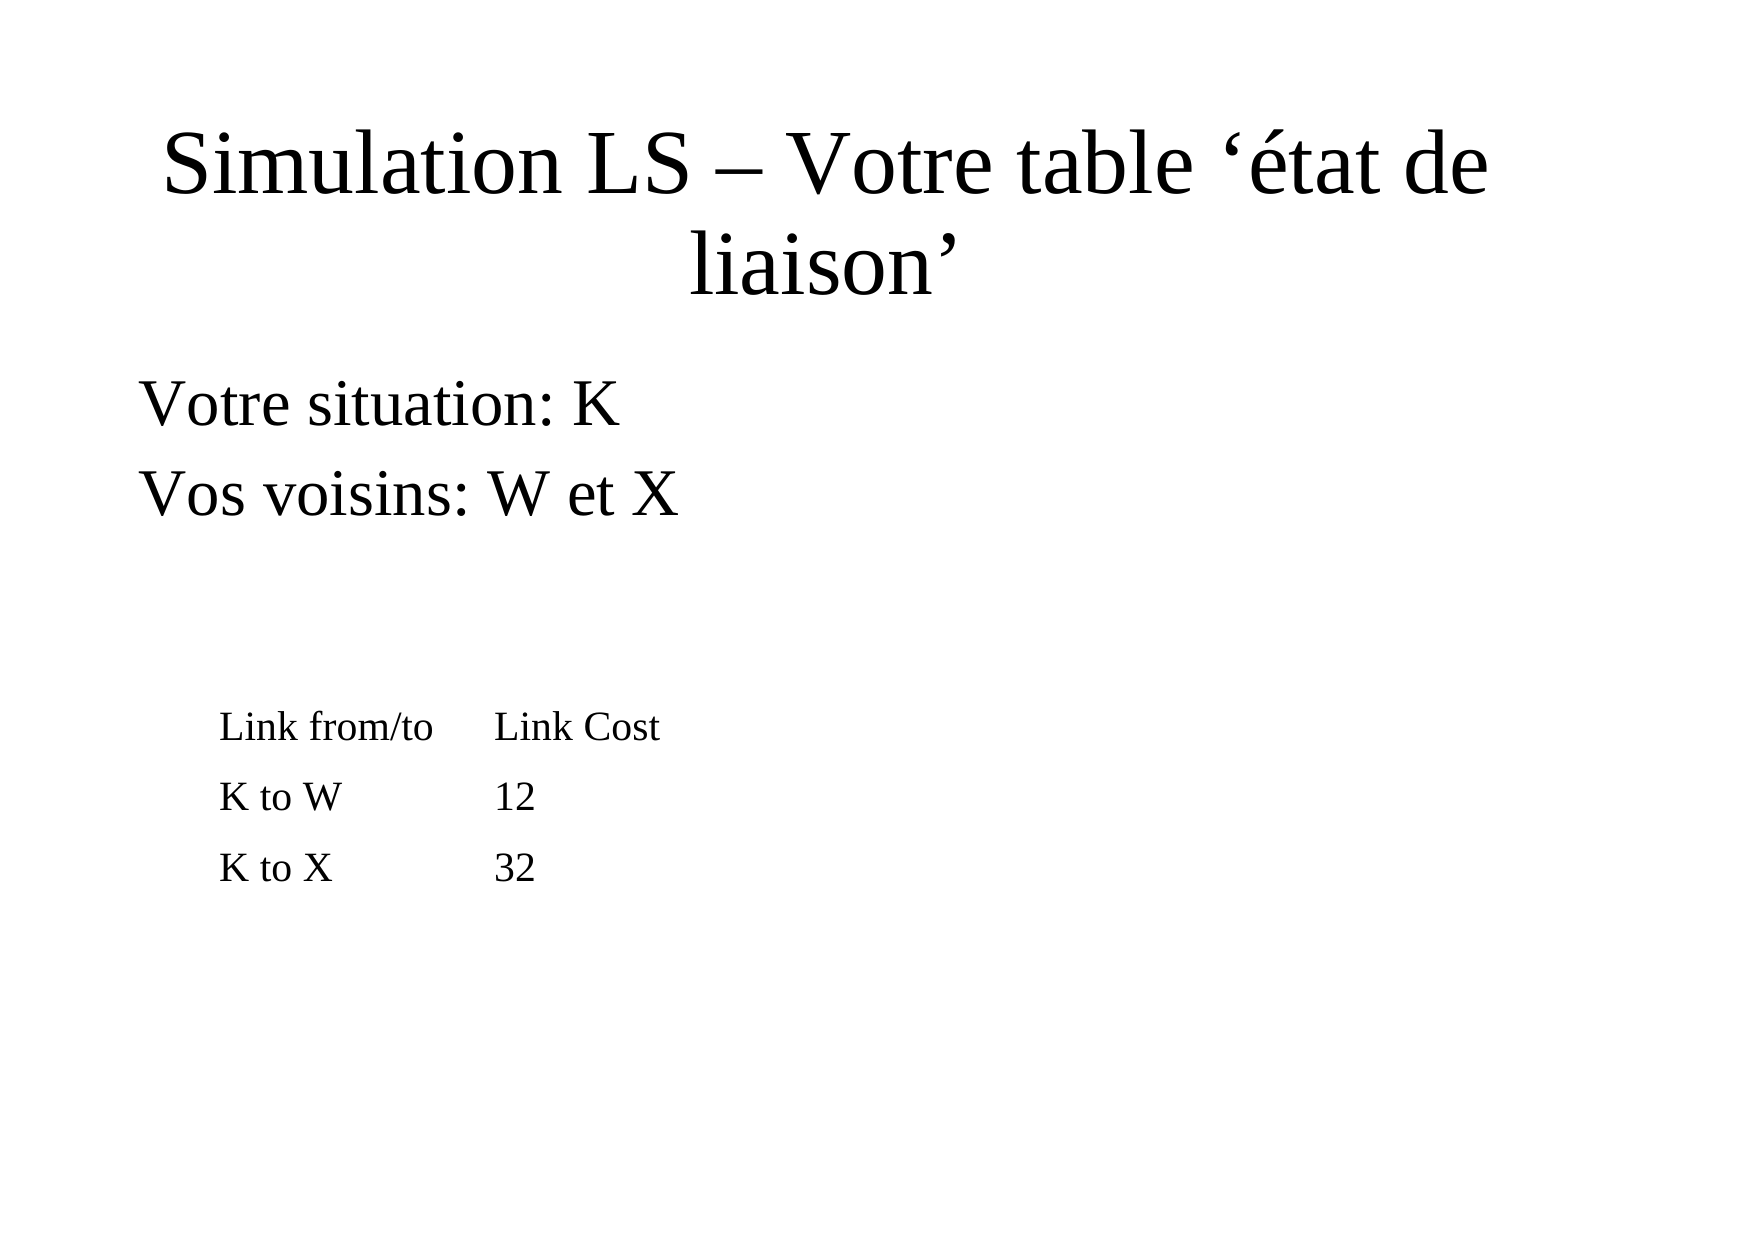

# Simulation LS – Votre table ‘état de liaison’
Votre situation: K
Vos voisins: W et X
Link from/to
Link Cost
K to W
12
K to X
32